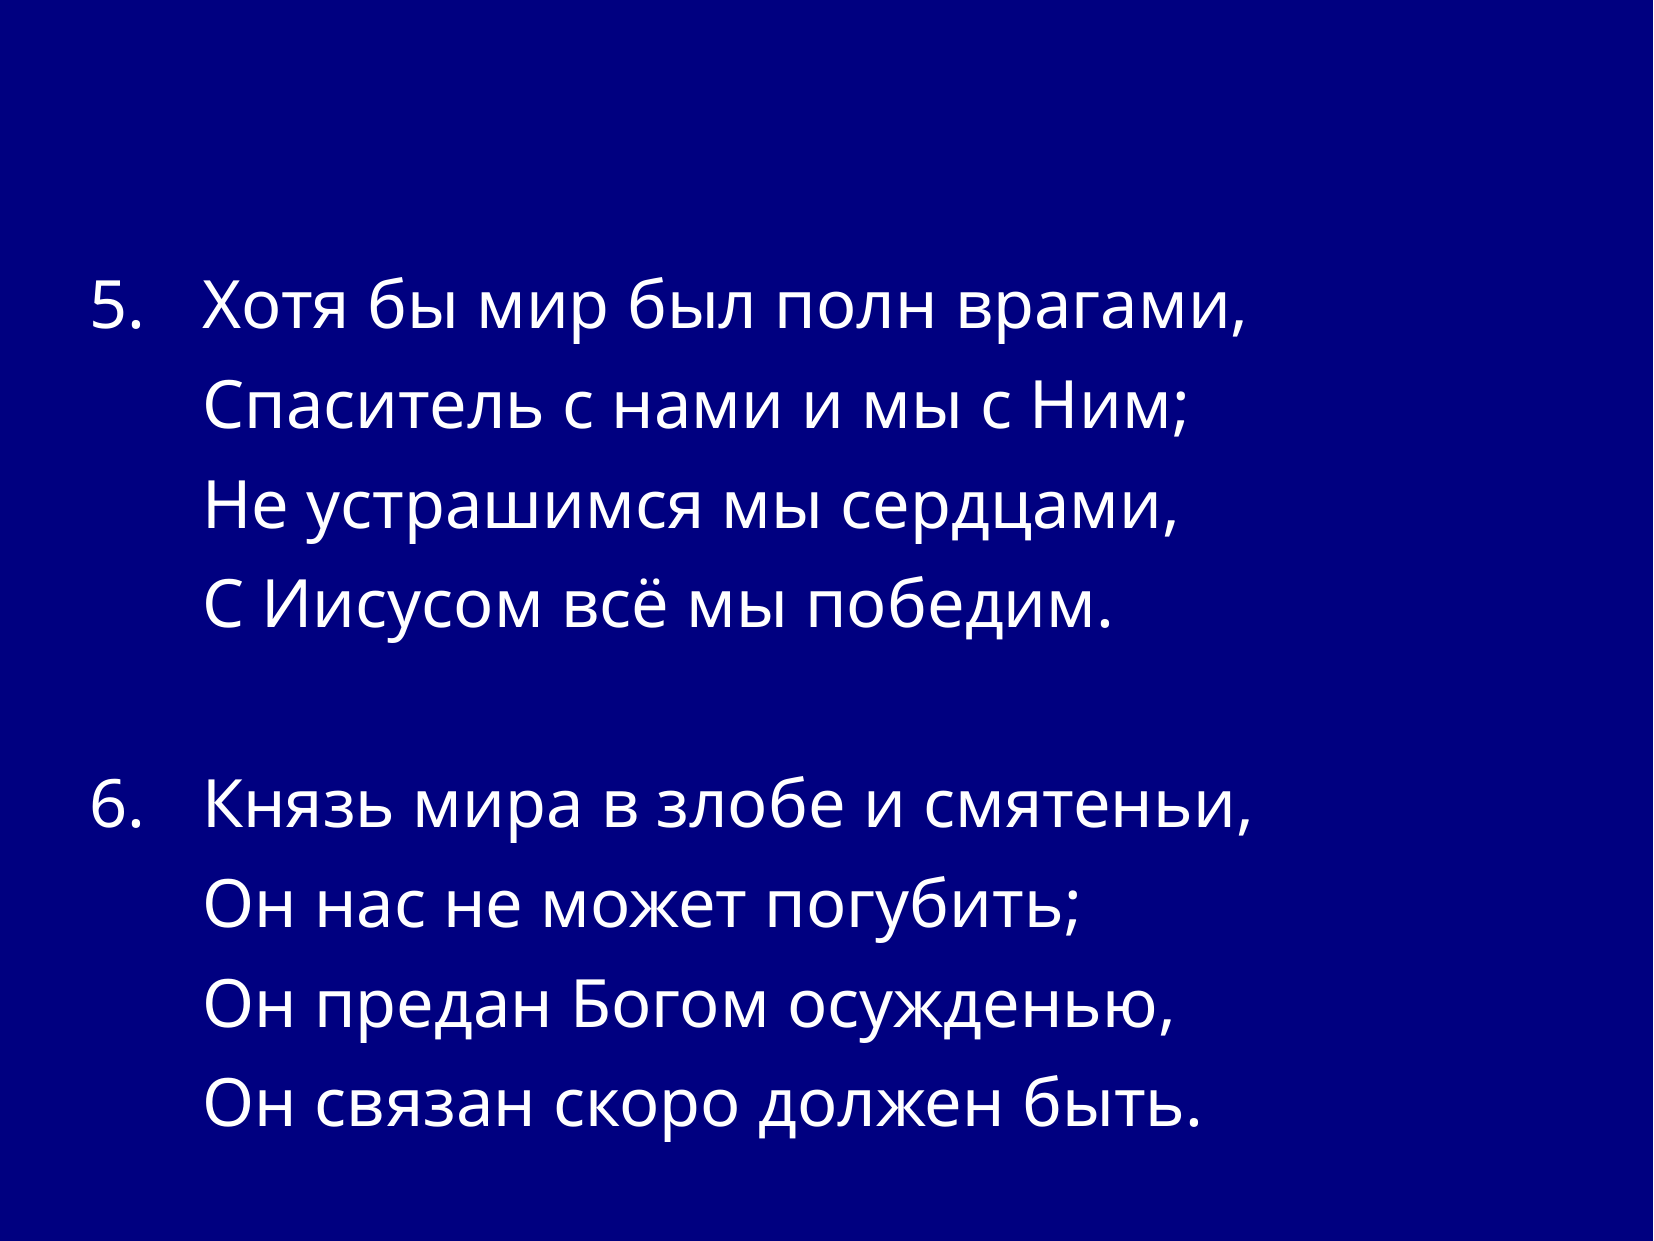

5.	Хотя бы мир был полн врагами,
	Спаситель с нами и мы с Ним;
	Не устрашимся мы сердцами,
	С Иисусом всё мы победим.
6.	Князь мира в злобе и смятеньи,
	Он нас не может погубить;
	Он предан Богом осужденью,
	Он связан скоро должен быть.